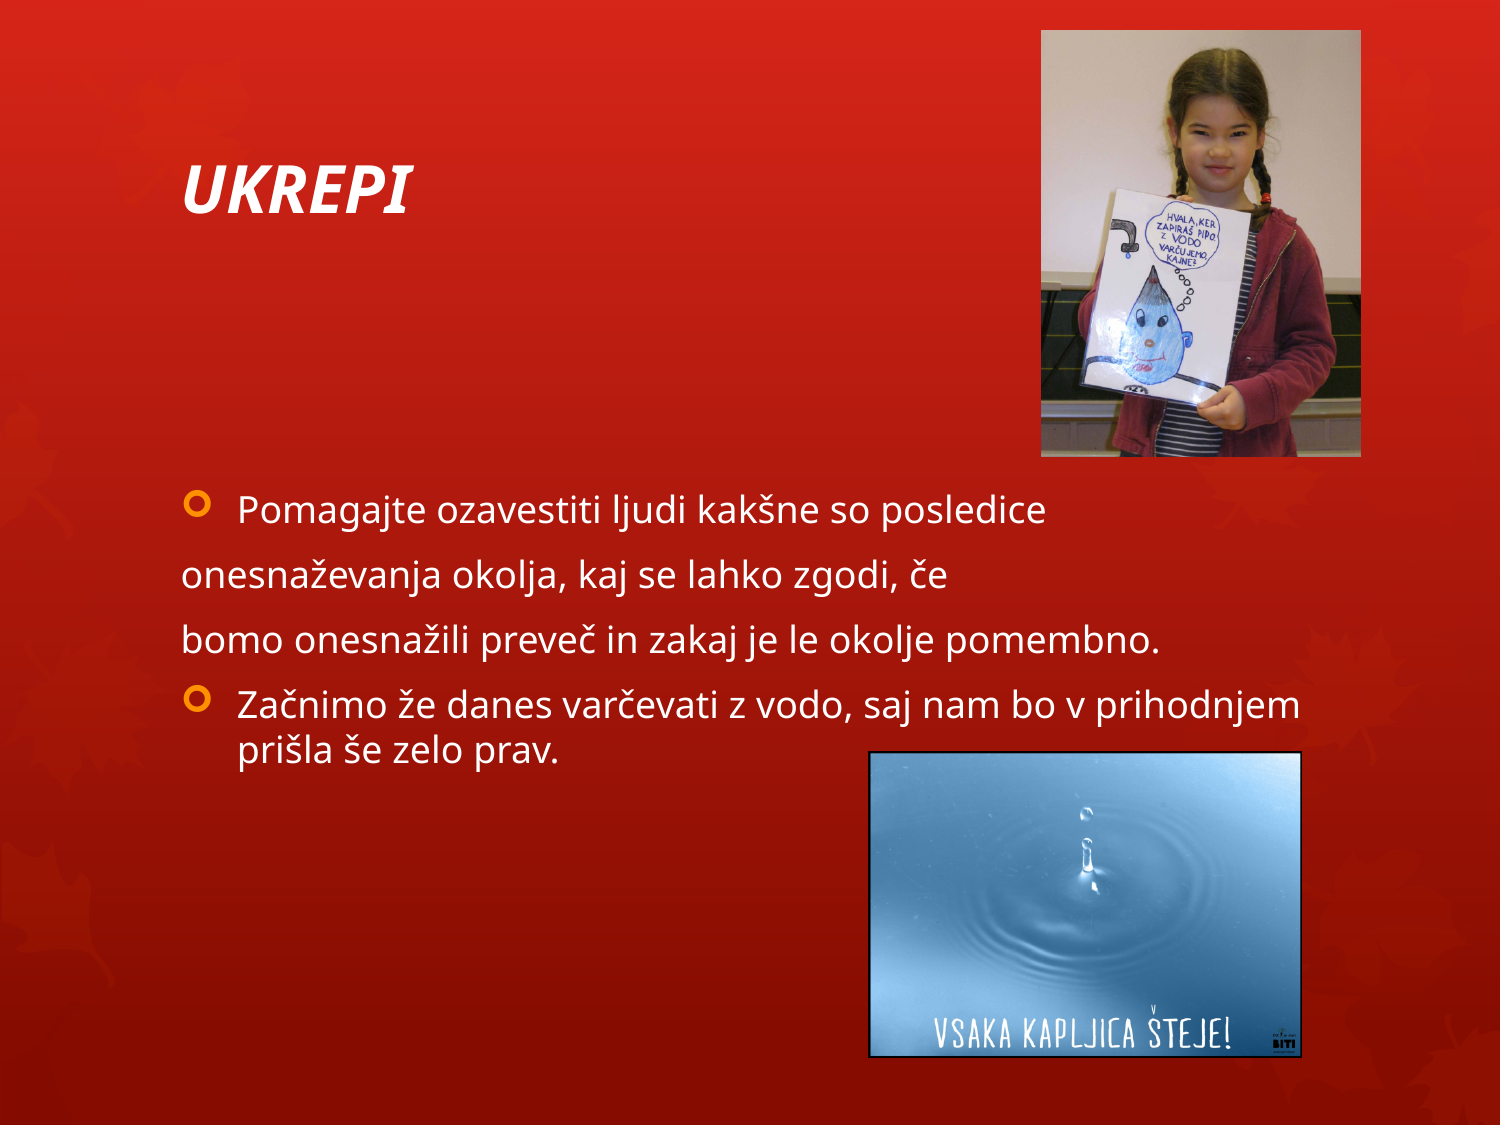

# UKREPI
Pomagajte ozavestiti ljudi kakšne so posledice
onesnaževanja okolja, kaj se lahko zgodi, če
bomo onesnažili preveč in zakaj je le okolje pomembno.
Začnimo že danes varčevati z vodo, saj nam bo v prihodnjem prišla še zelo prav.